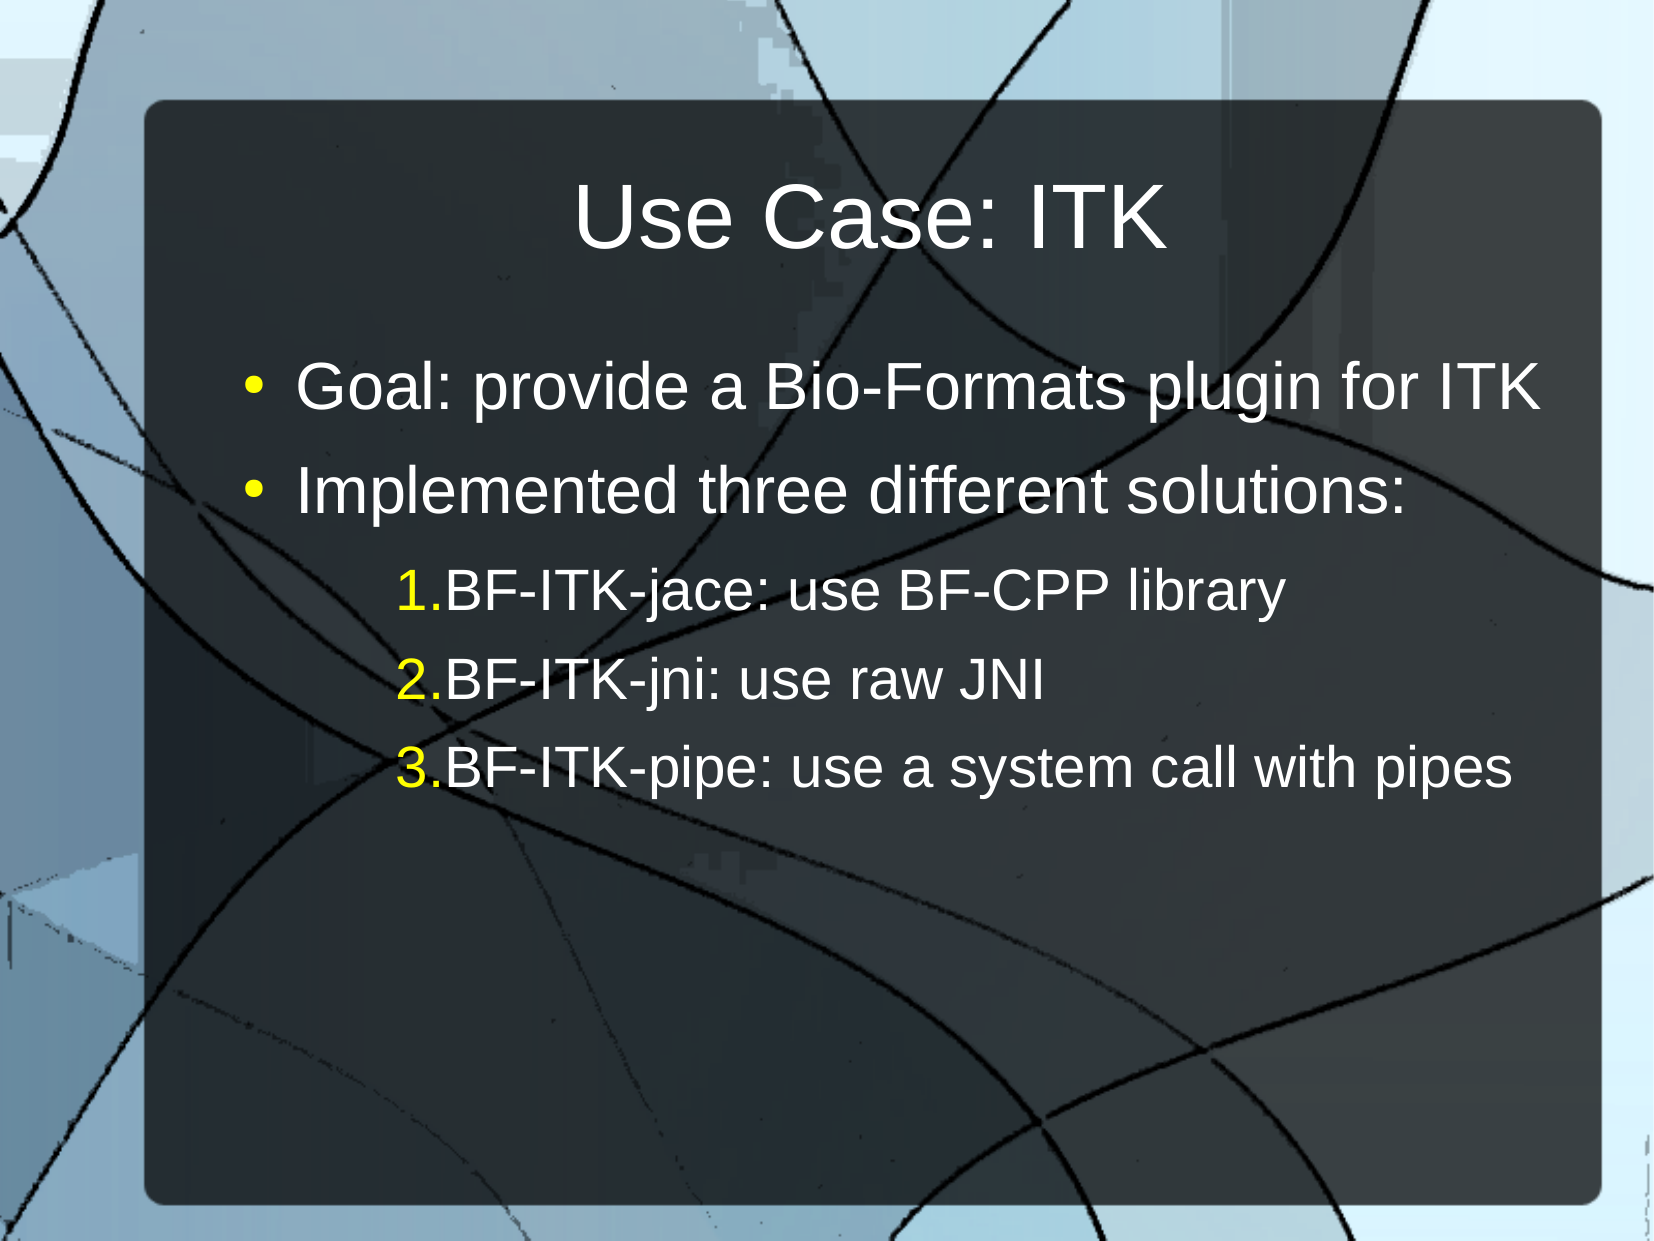

# Use Case: ITK
Goal: provide a Bio-Formats plugin for ITK
Implemented three different solutions:
BF-ITK-jace: use BF-CPP library
BF-ITK-jni: use raw JNI
BF-ITK-pipe: use a system call with pipes